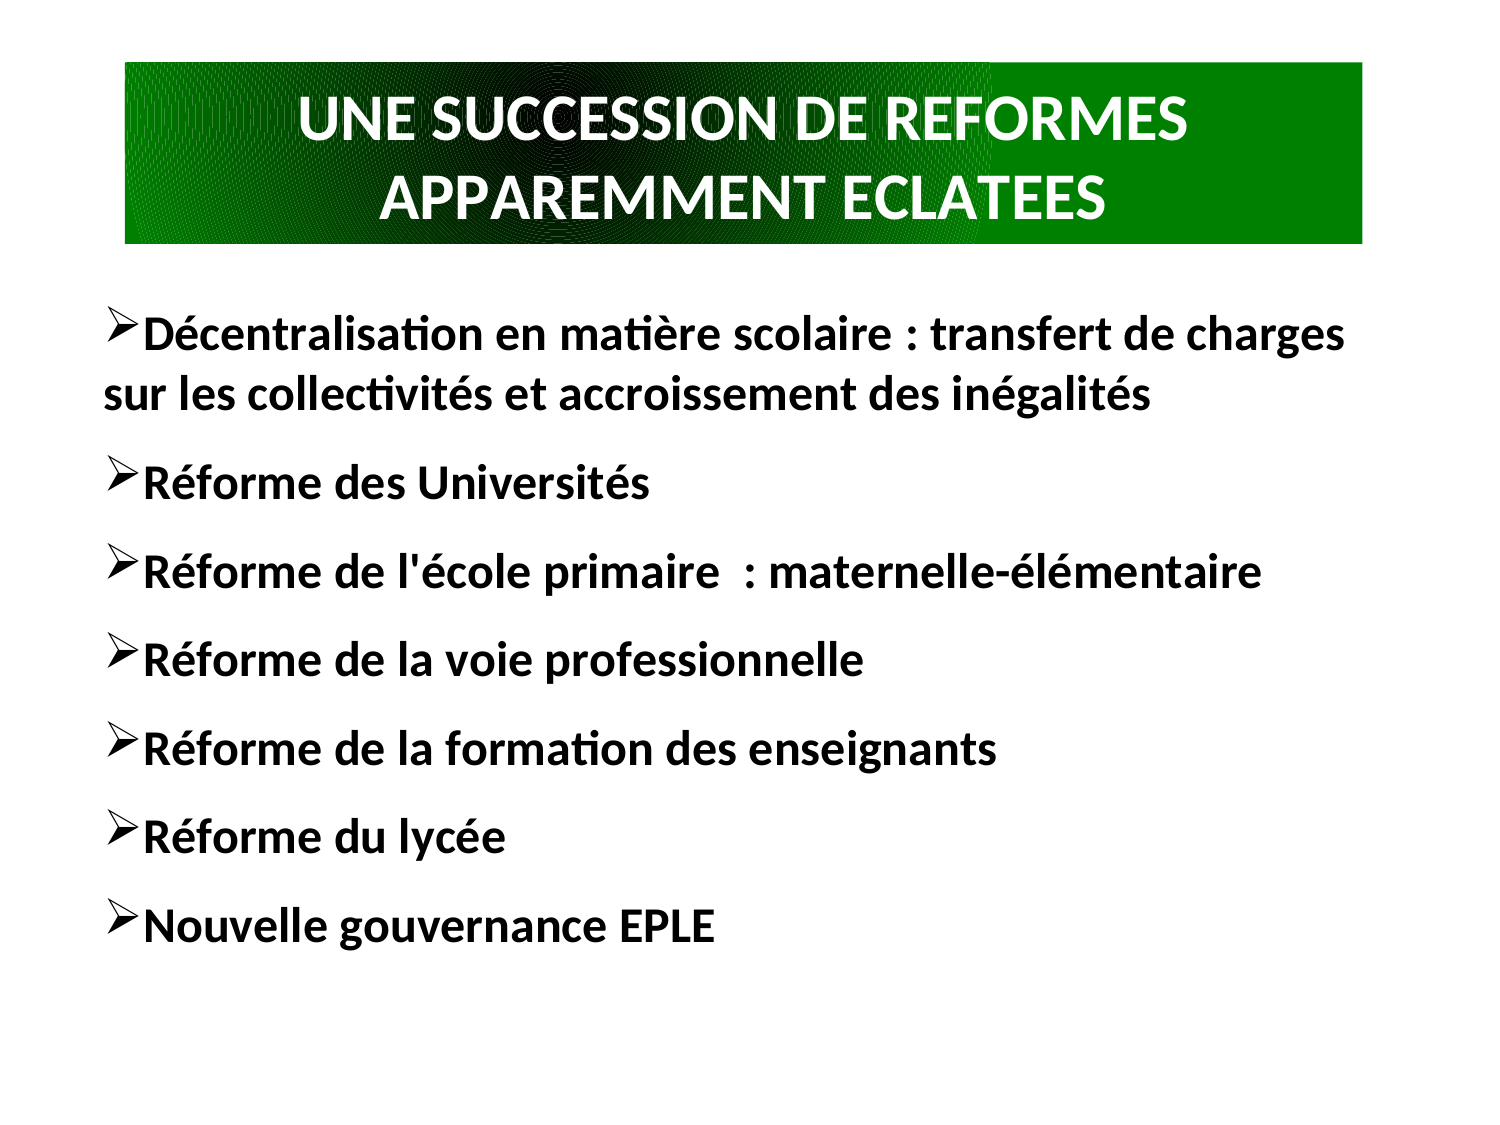

# UNE SUCCESSION DE REFORMES APPAREMMENT ECLATEES
Décentralisation en matière scolaire : transfert de charges sur les collectivités et accroissement des inégalités
Réforme des Universités
Réforme de l'école primaire : maternelle-élémentaire
Réforme de la voie professionnelle
Réforme de la formation des enseignants
Réforme du lycée
Nouvelle gouvernance EPLE